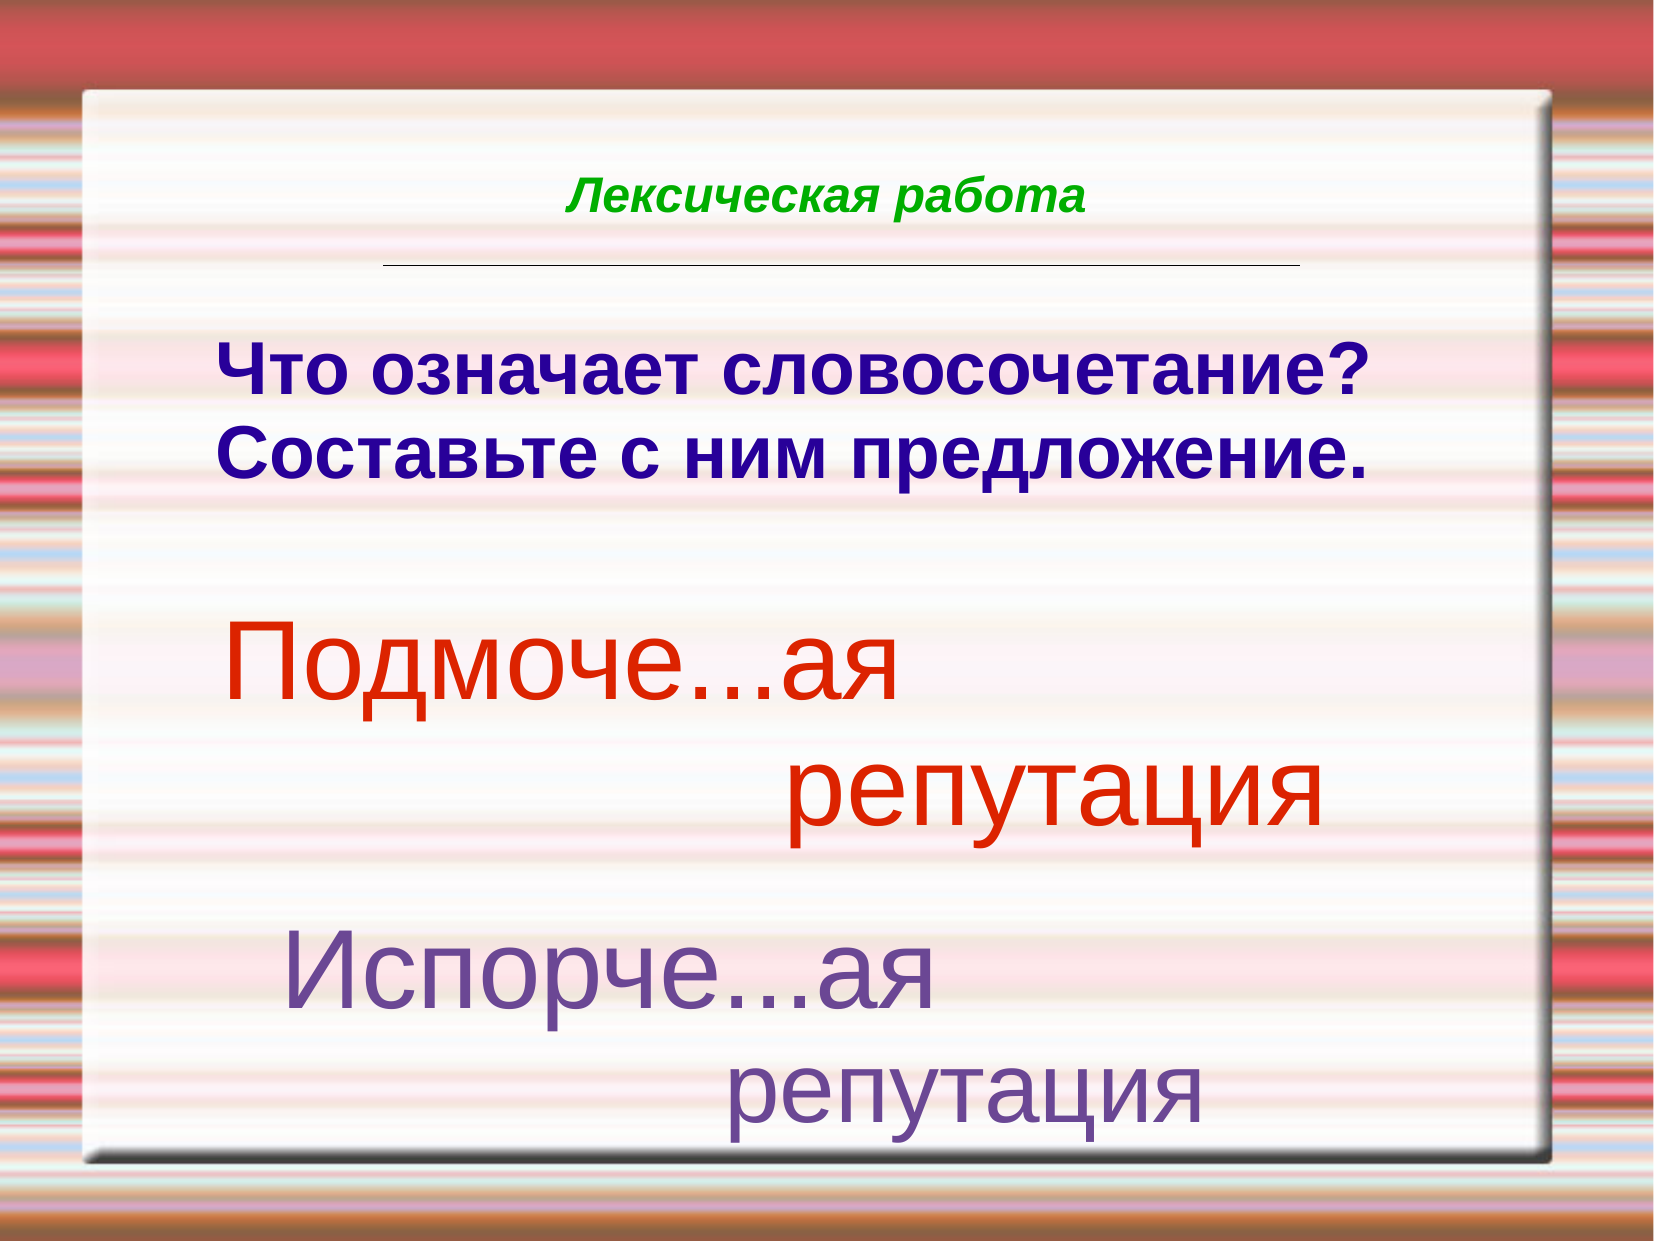

# Лексическая работа
Что означает словосочетание?
Составьте с ним предложение.
Подмоче...ая
 репутация
Испорче...ая
 репутация